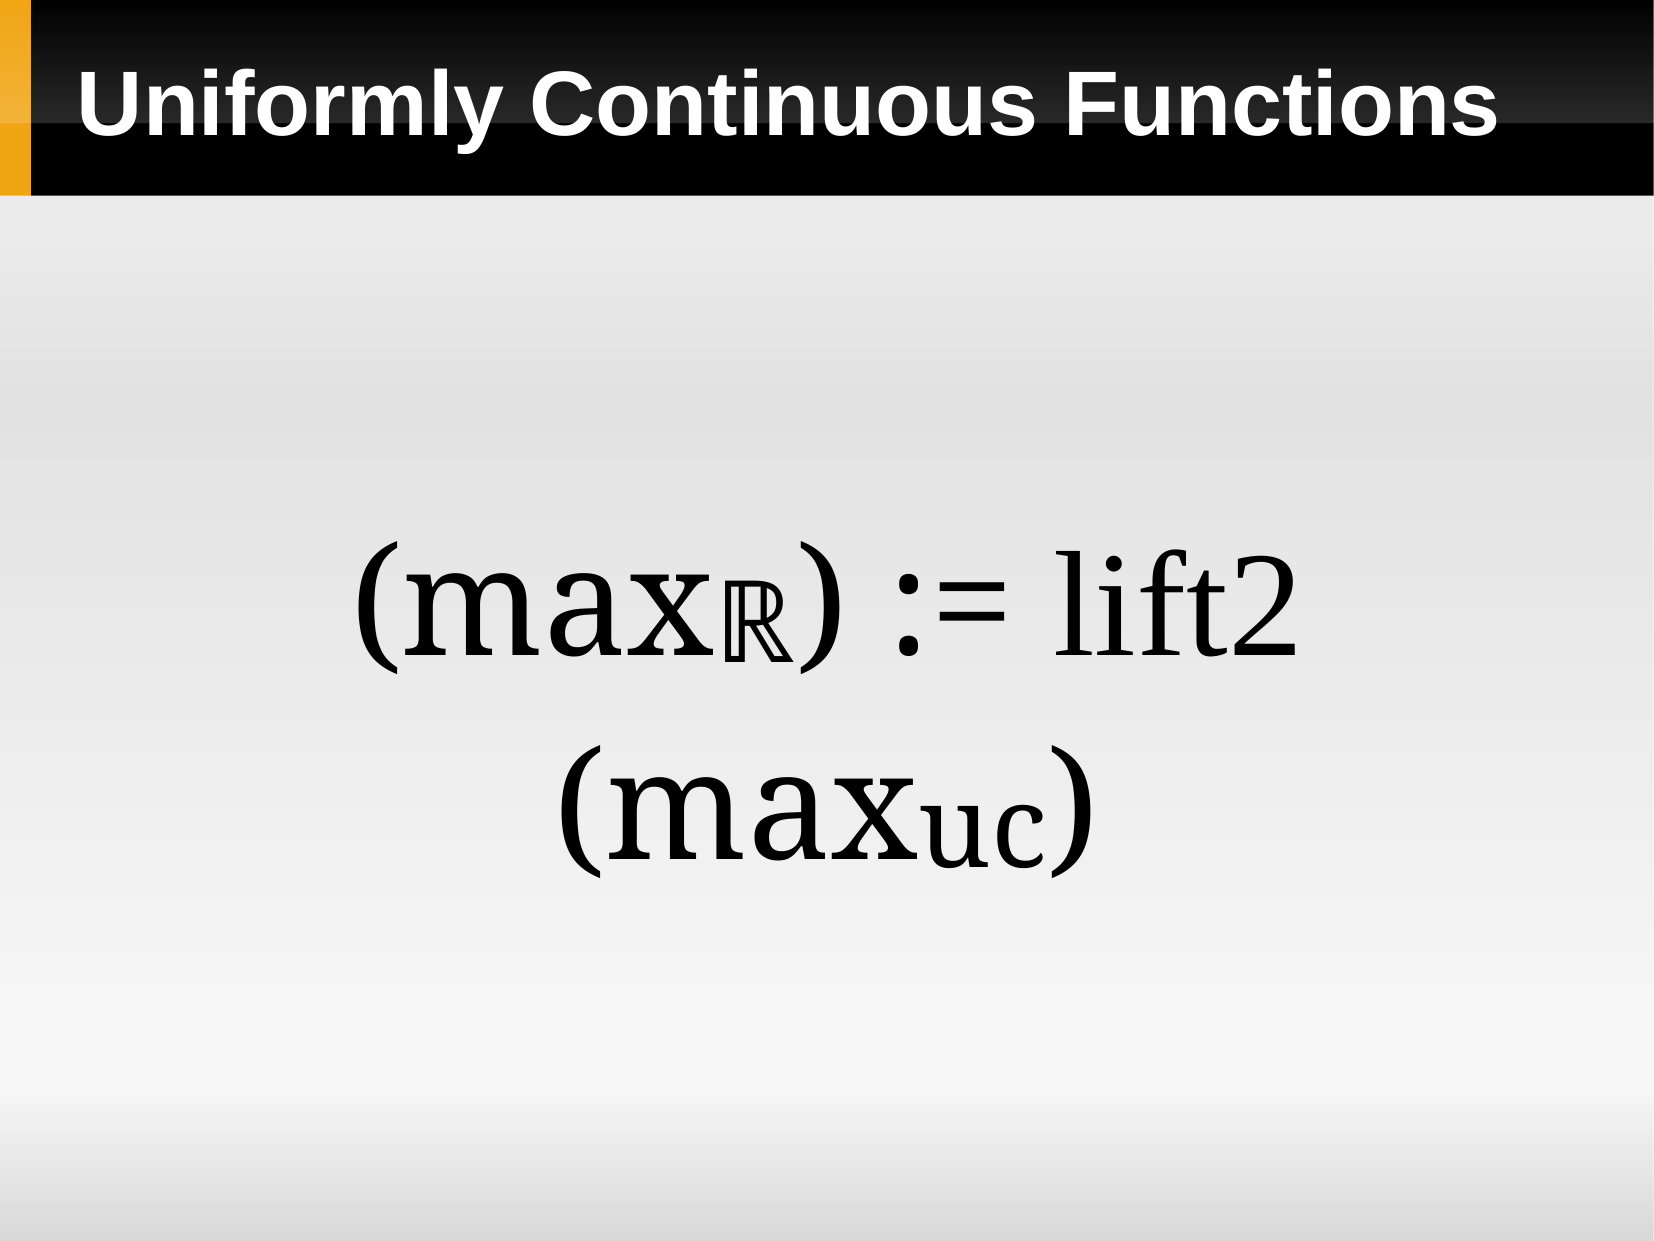

# Uniformly Continuous Functions
(maxℝ) := lift2 (maxuc)